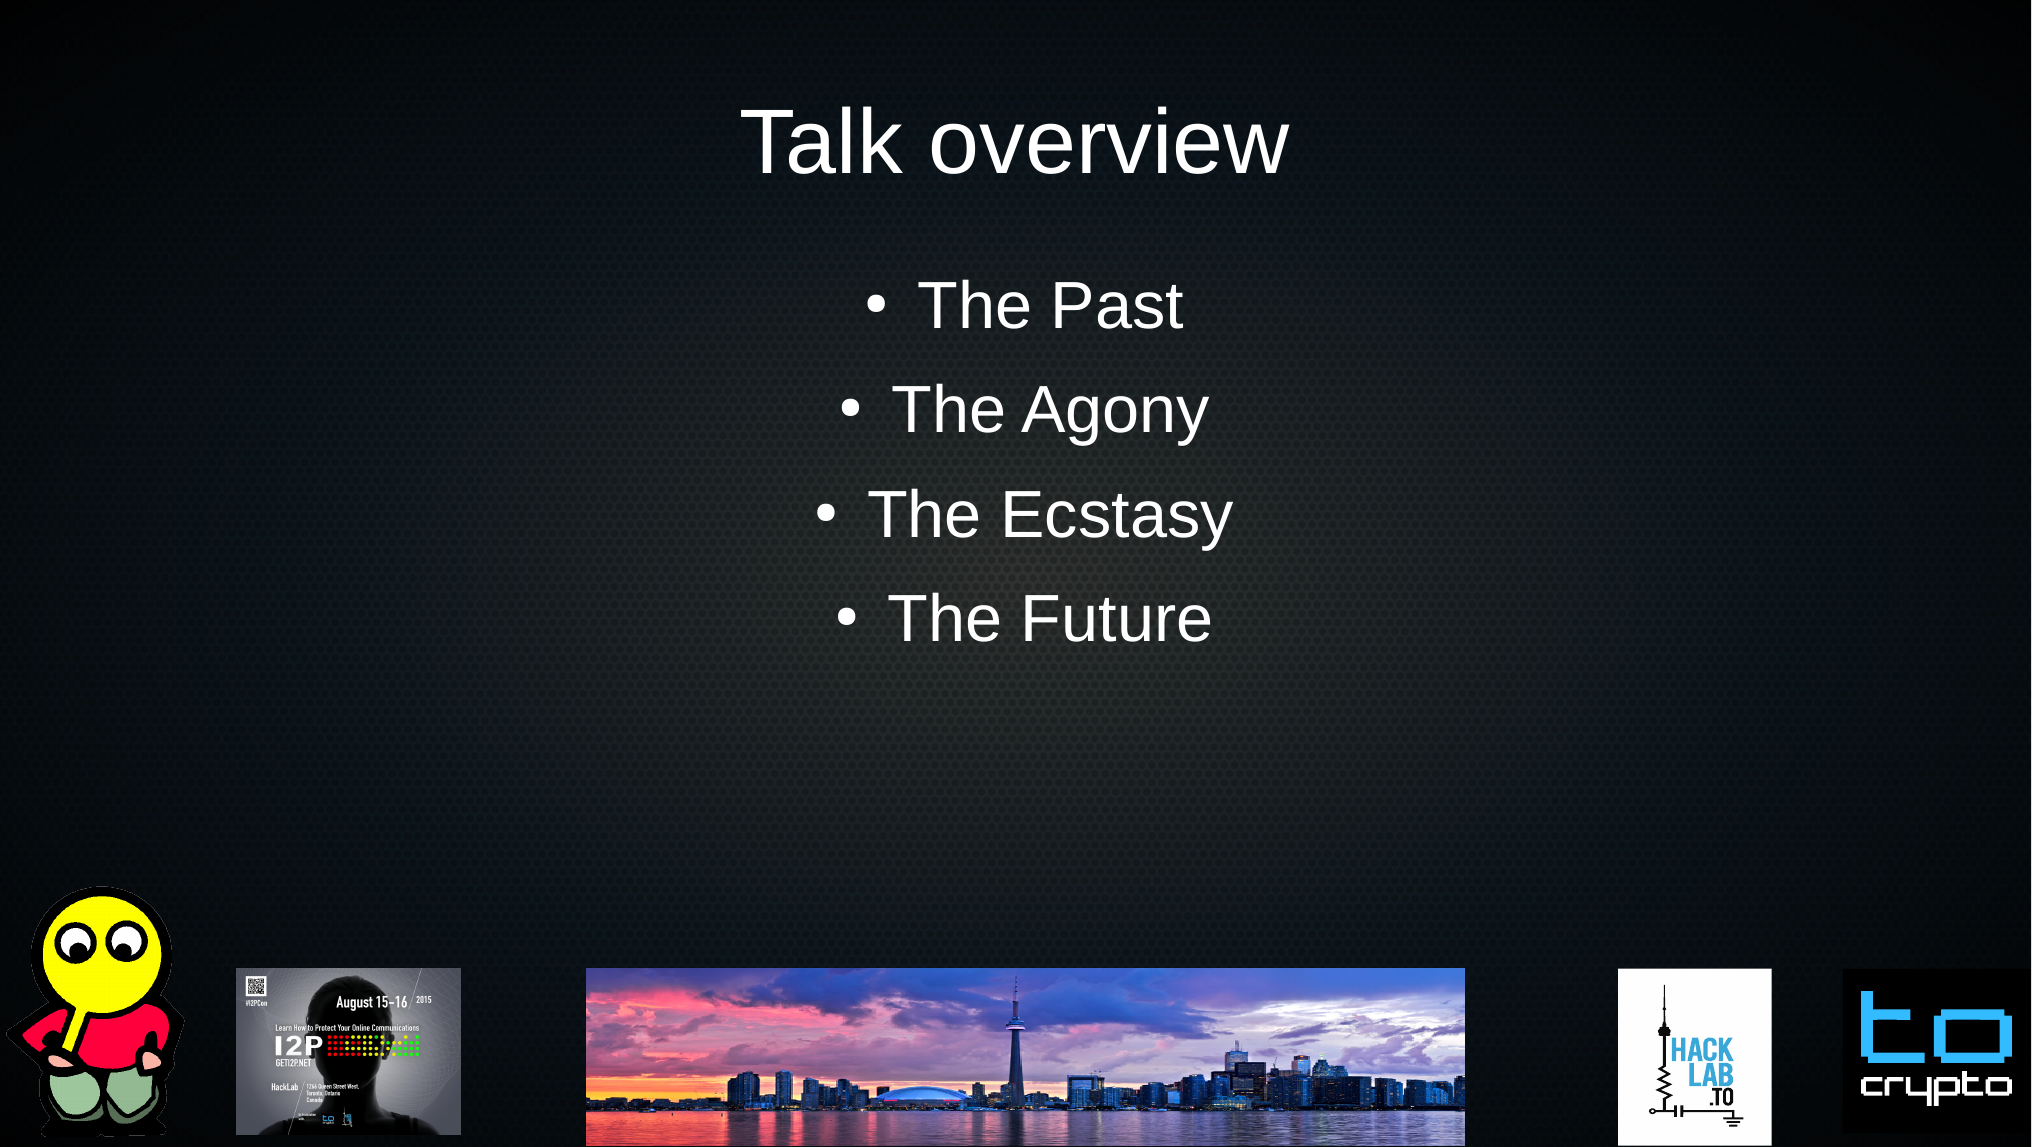

# Talk overview
The Past
The Agony
The Ecstasy
The Future
3